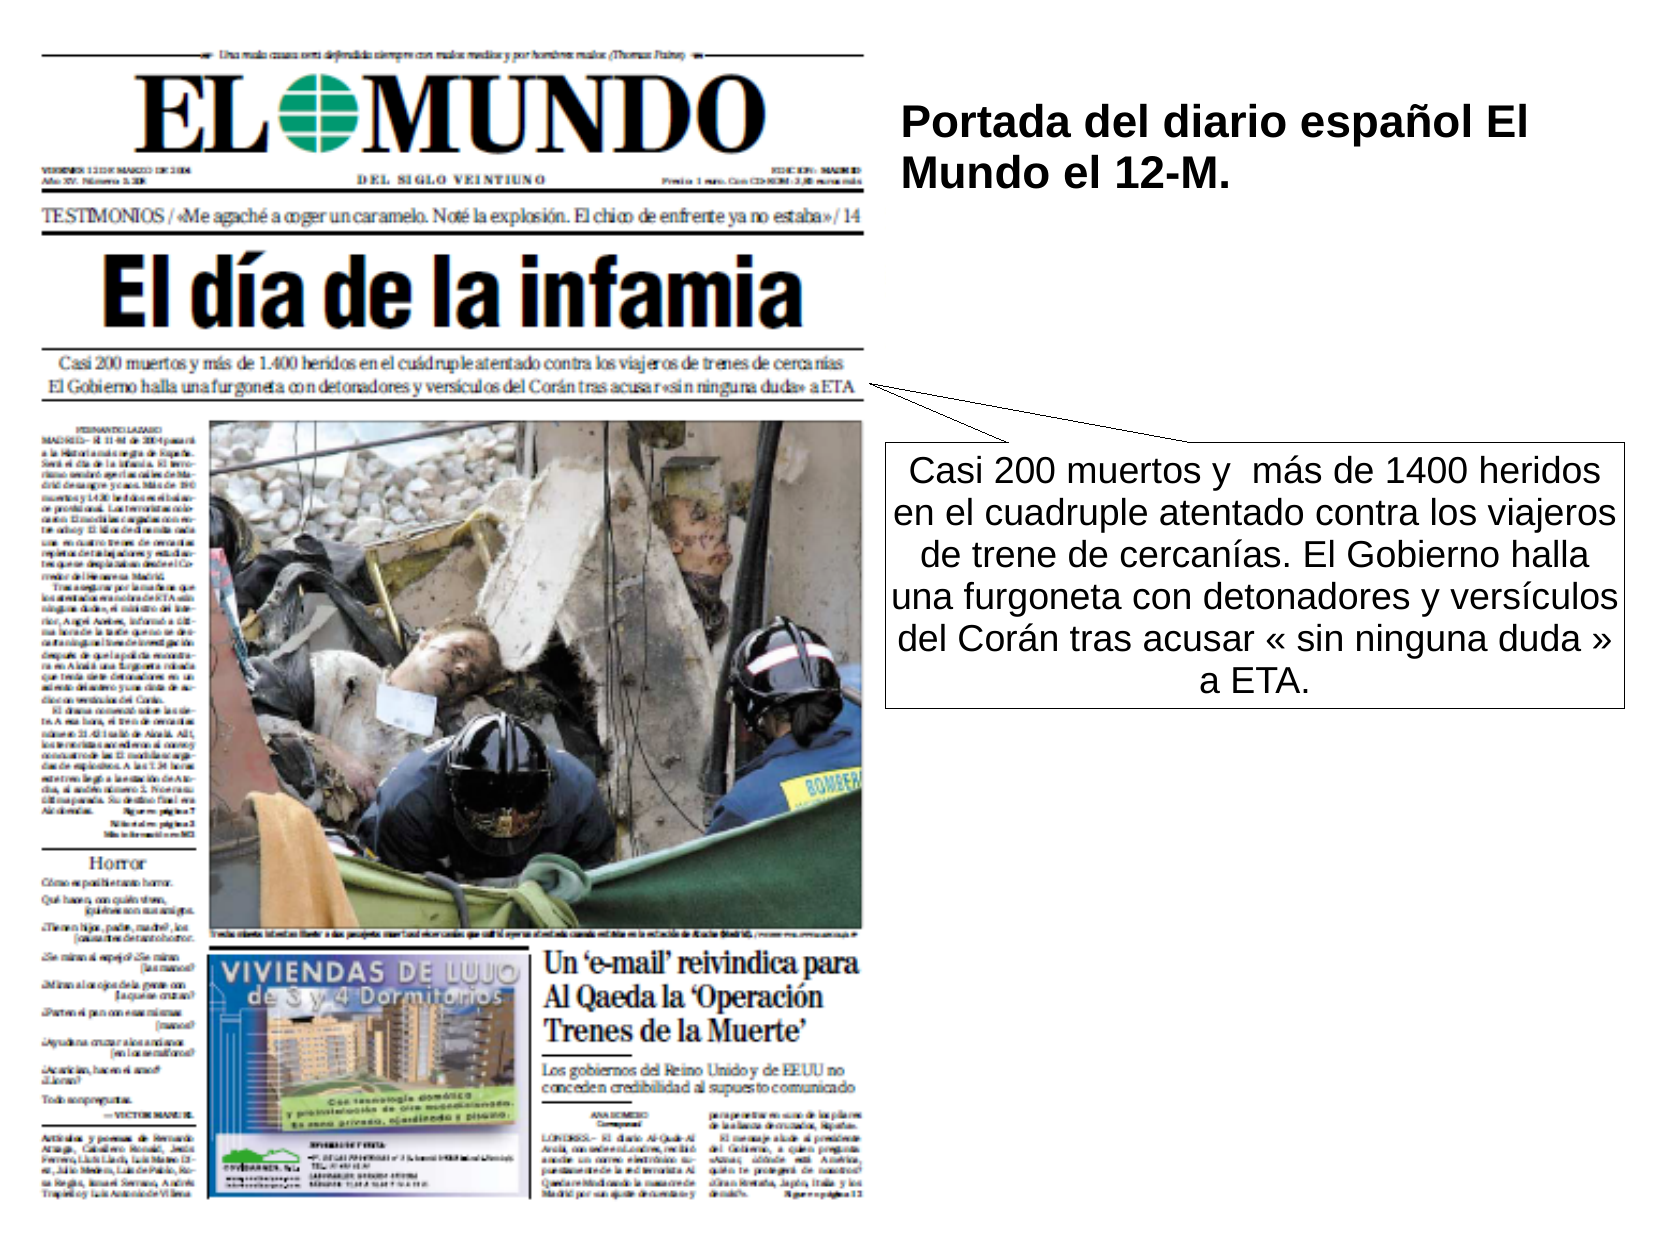

Portada del diario español El Mundo el 12-M.
Casi 200 muertos y más de 1400 heridos
en el cuadruple atentado contra los viajeros
de trene de cercanías. El Gobierno halla
una furgoneta con detonadores y versículos
del Corán tras acusar « sin ninguna duda »
a ETA.